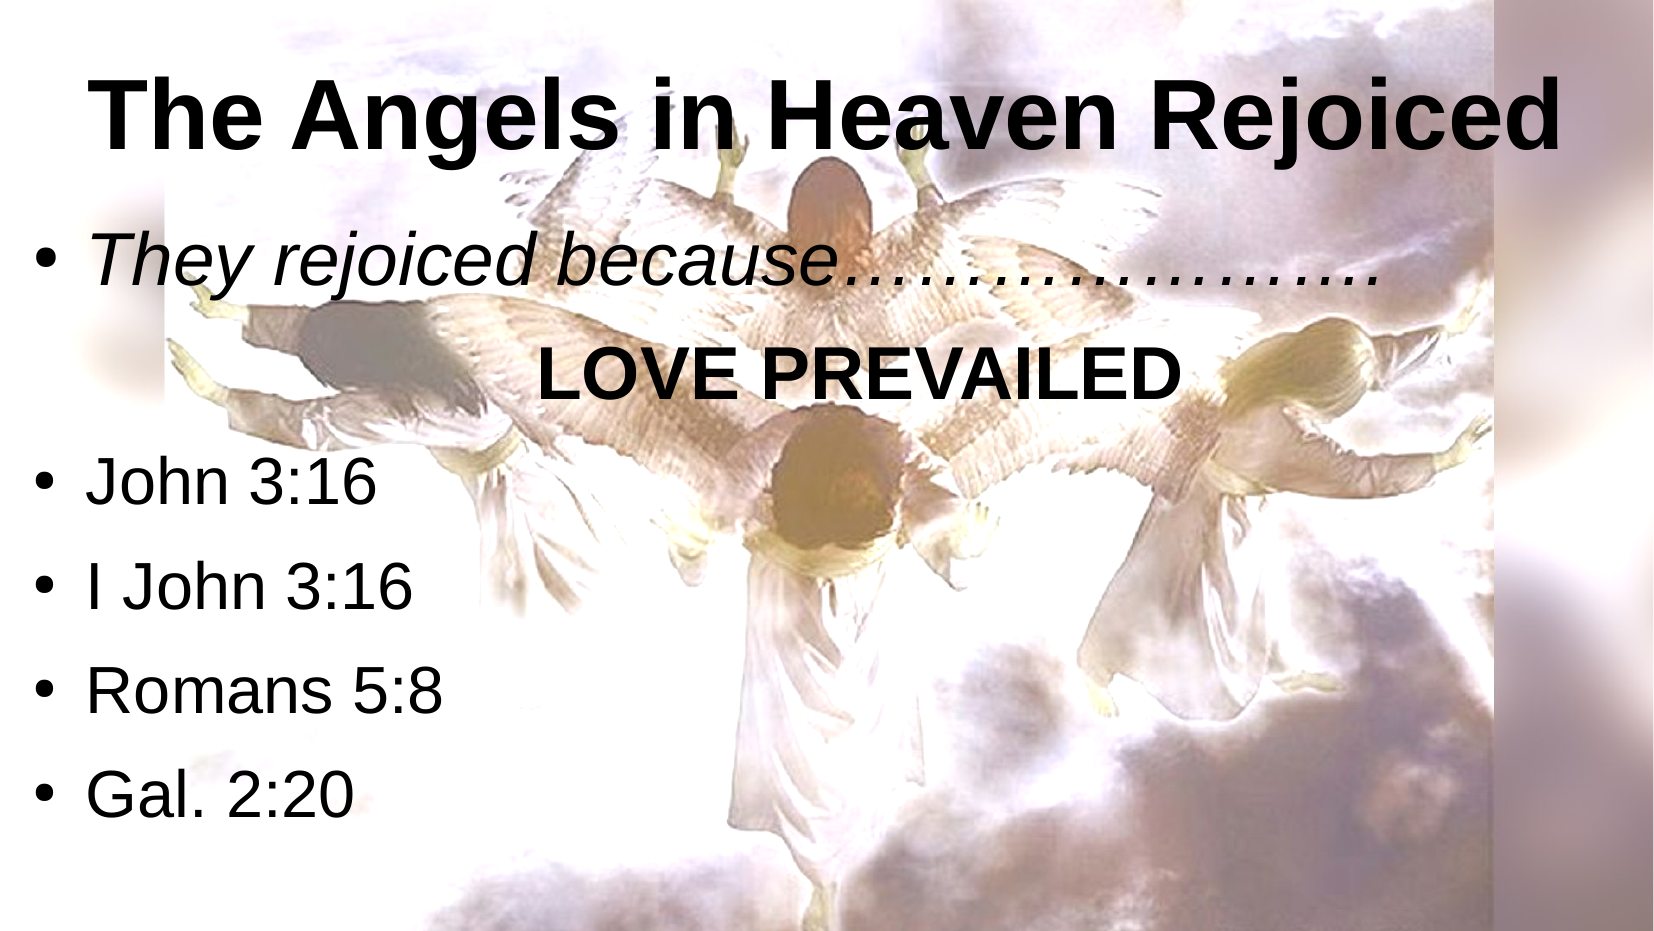

# The Angels in Heaven Rejoiced
They rejoiced because………………….
LOVE PREVAILED
John 3:16
I John 3:16
Romans 5:8
Gal. 2:20